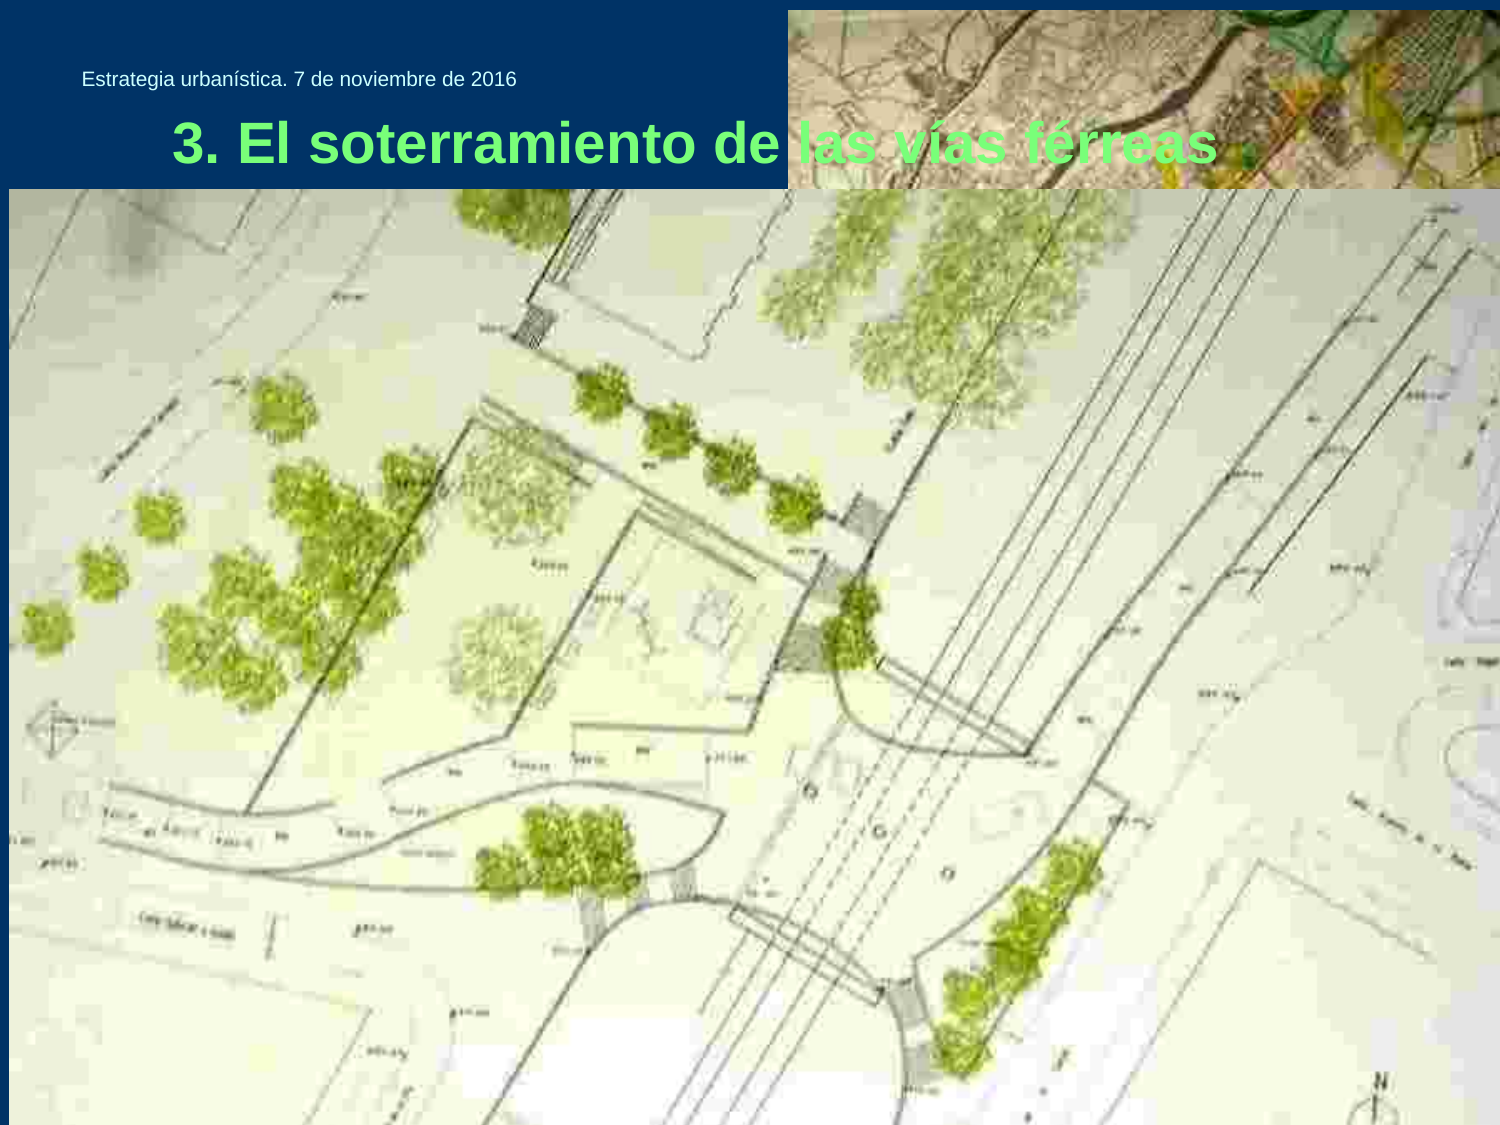

Estrategia urbanística. 7 de noviembre de 2016
3. El soterramiento de las vías férreas
Objetivo: conseguir permeabilidad entre las dos áreas urbanas atravesadas por el ferrocarril, por medio de la construcción de un túnel urbano.
Si bien se quiere evitar lo que durante tantos años se ha venido realizando, como es que hasta que acabe esa obra la expectativa de un futuro soterramiento paralice cualquier intervención o mejora en el ámbito afectado por el Plan Rogers.
Reiterar aquí las siete pautas y episodios explicados recientemente sobre el proyecto, que ha adoptado el Ayuntamiento como hoja de ruta en este asunto.